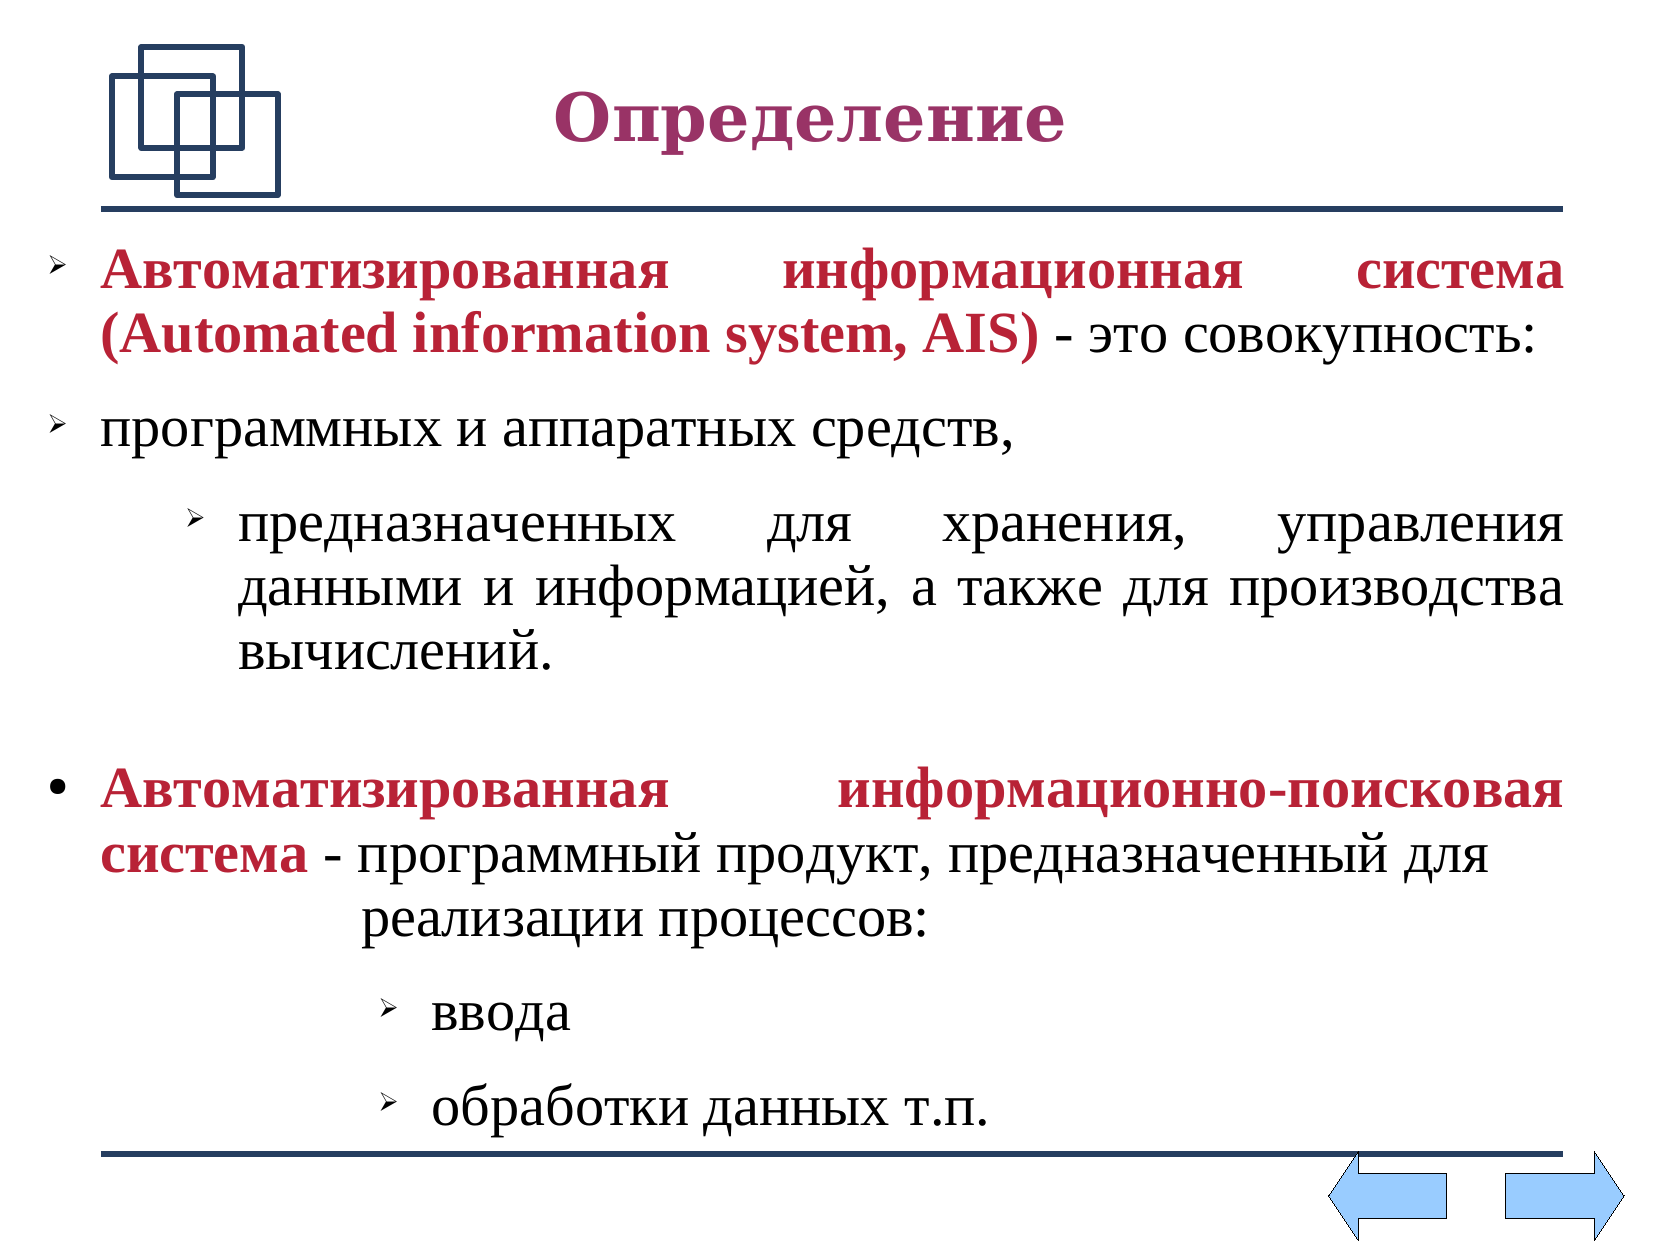

Определение
# Автоматизированная информационная система (Automated information system, AIS) - это совокупность:
программных и аппаратных средств,
предназначенных для хранения, управления данными и информацией, а также для производства вычислений.
Автоматизированная информационно-поисковая система - программный продукт, предназначенный для реализации процессов:
ввода
обработки данных т.п.